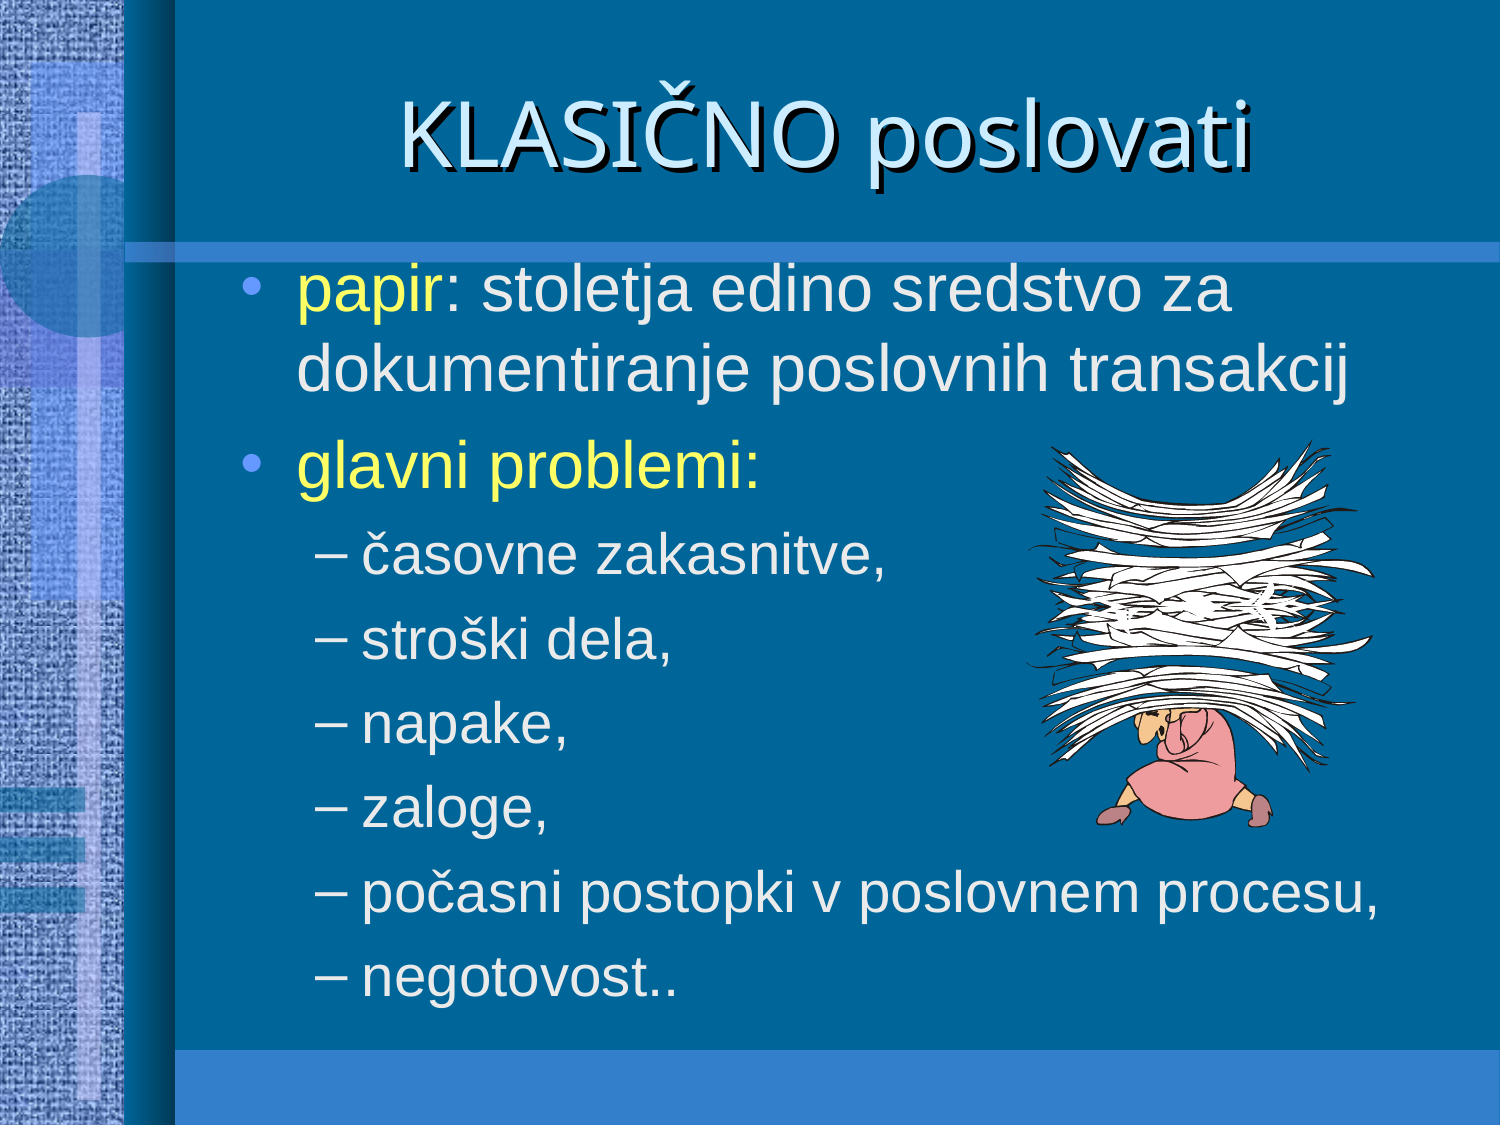

# KLASIČNO poslovati
papir: stoletja edino sredstvo za dokumentiranje poslovnih transakcij
glavni problemi:
časovne zakasnitve,
stroški dela,
napake,
zaloge,
počasni postopki v poslovnem procesu,
negotovost..